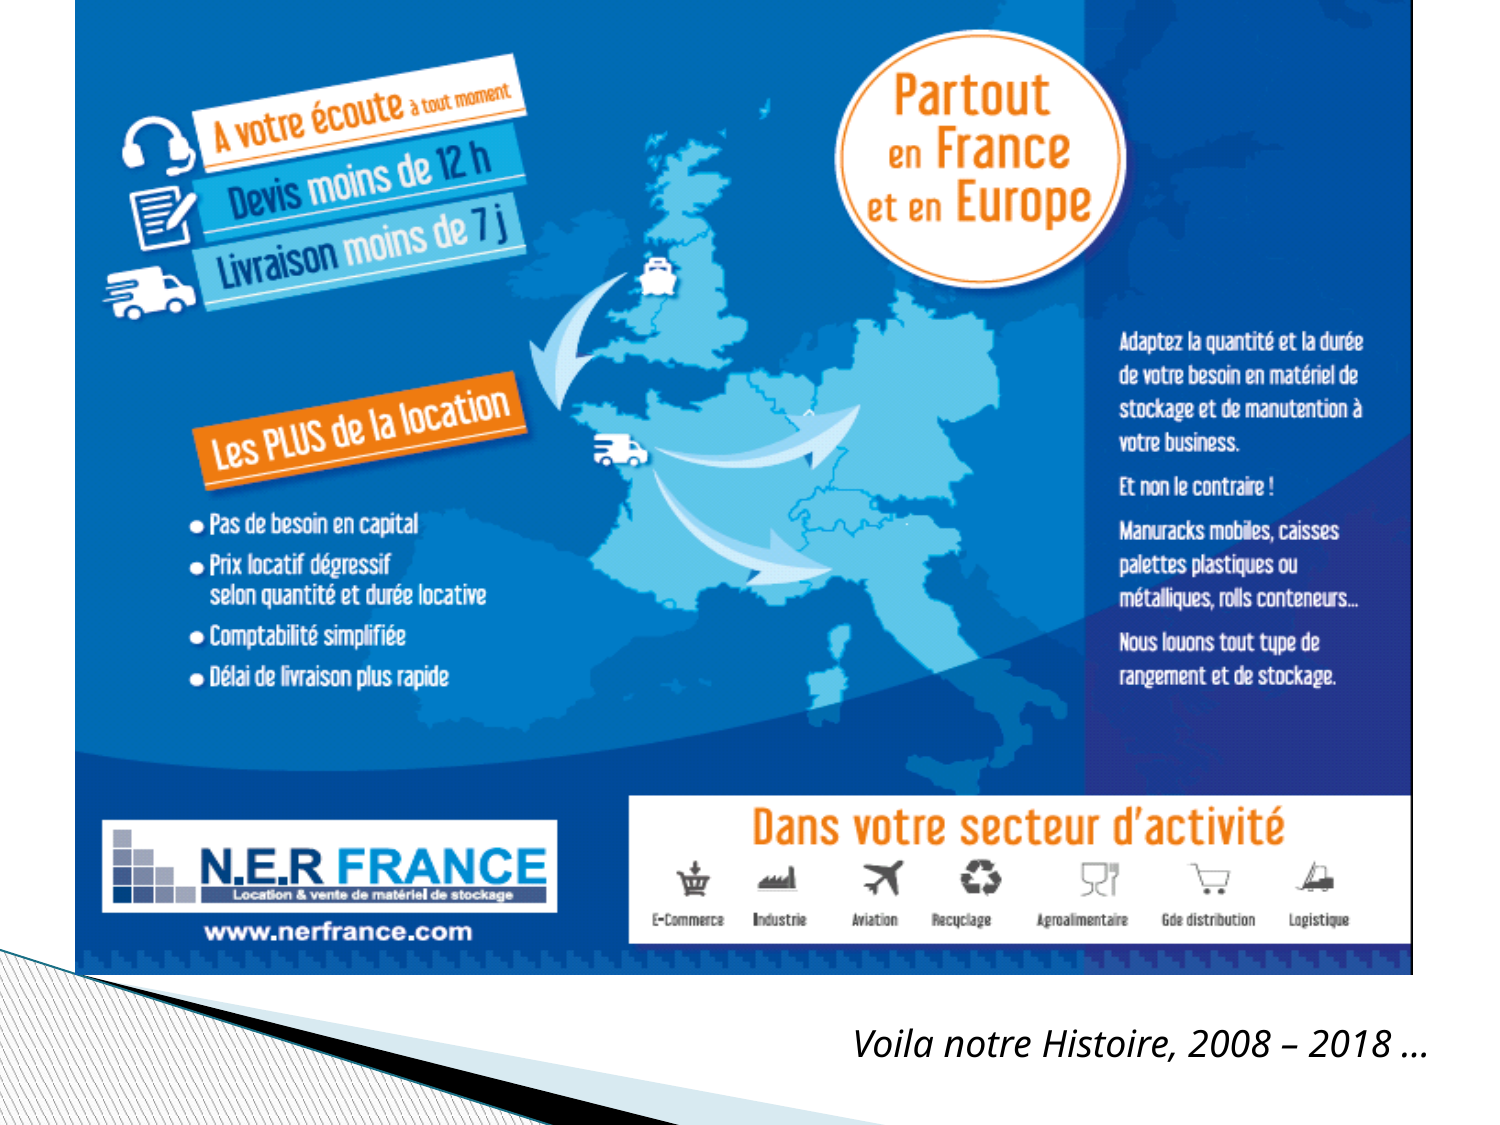

Voila notre Histoire, 2008 – 2018 …